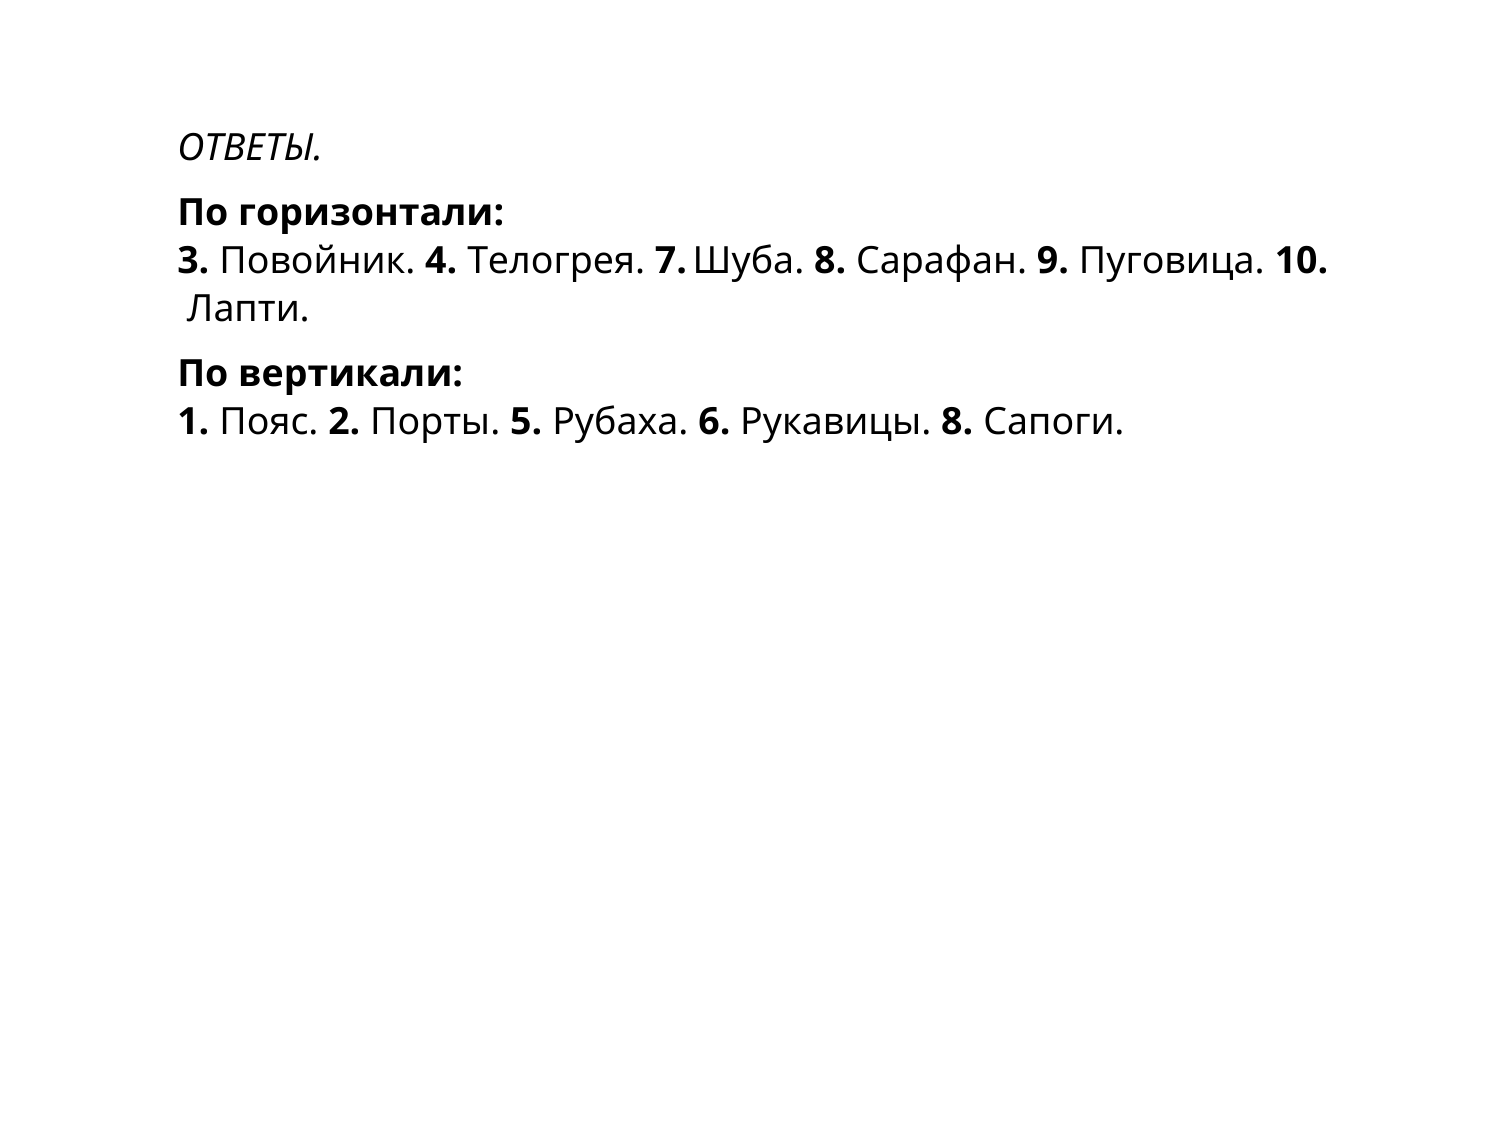

ОТВЕТЫ.
По горизонтали: 3. Повойник. 4. Телогрея. 7. Шуба. 8. Сарафан. 9. Пуговица. 10. Лапти.
По вертикали: 1. Пояс. 2. Порты. 5. Рубаха. 6. Рукавицы. 8. Сапоги.